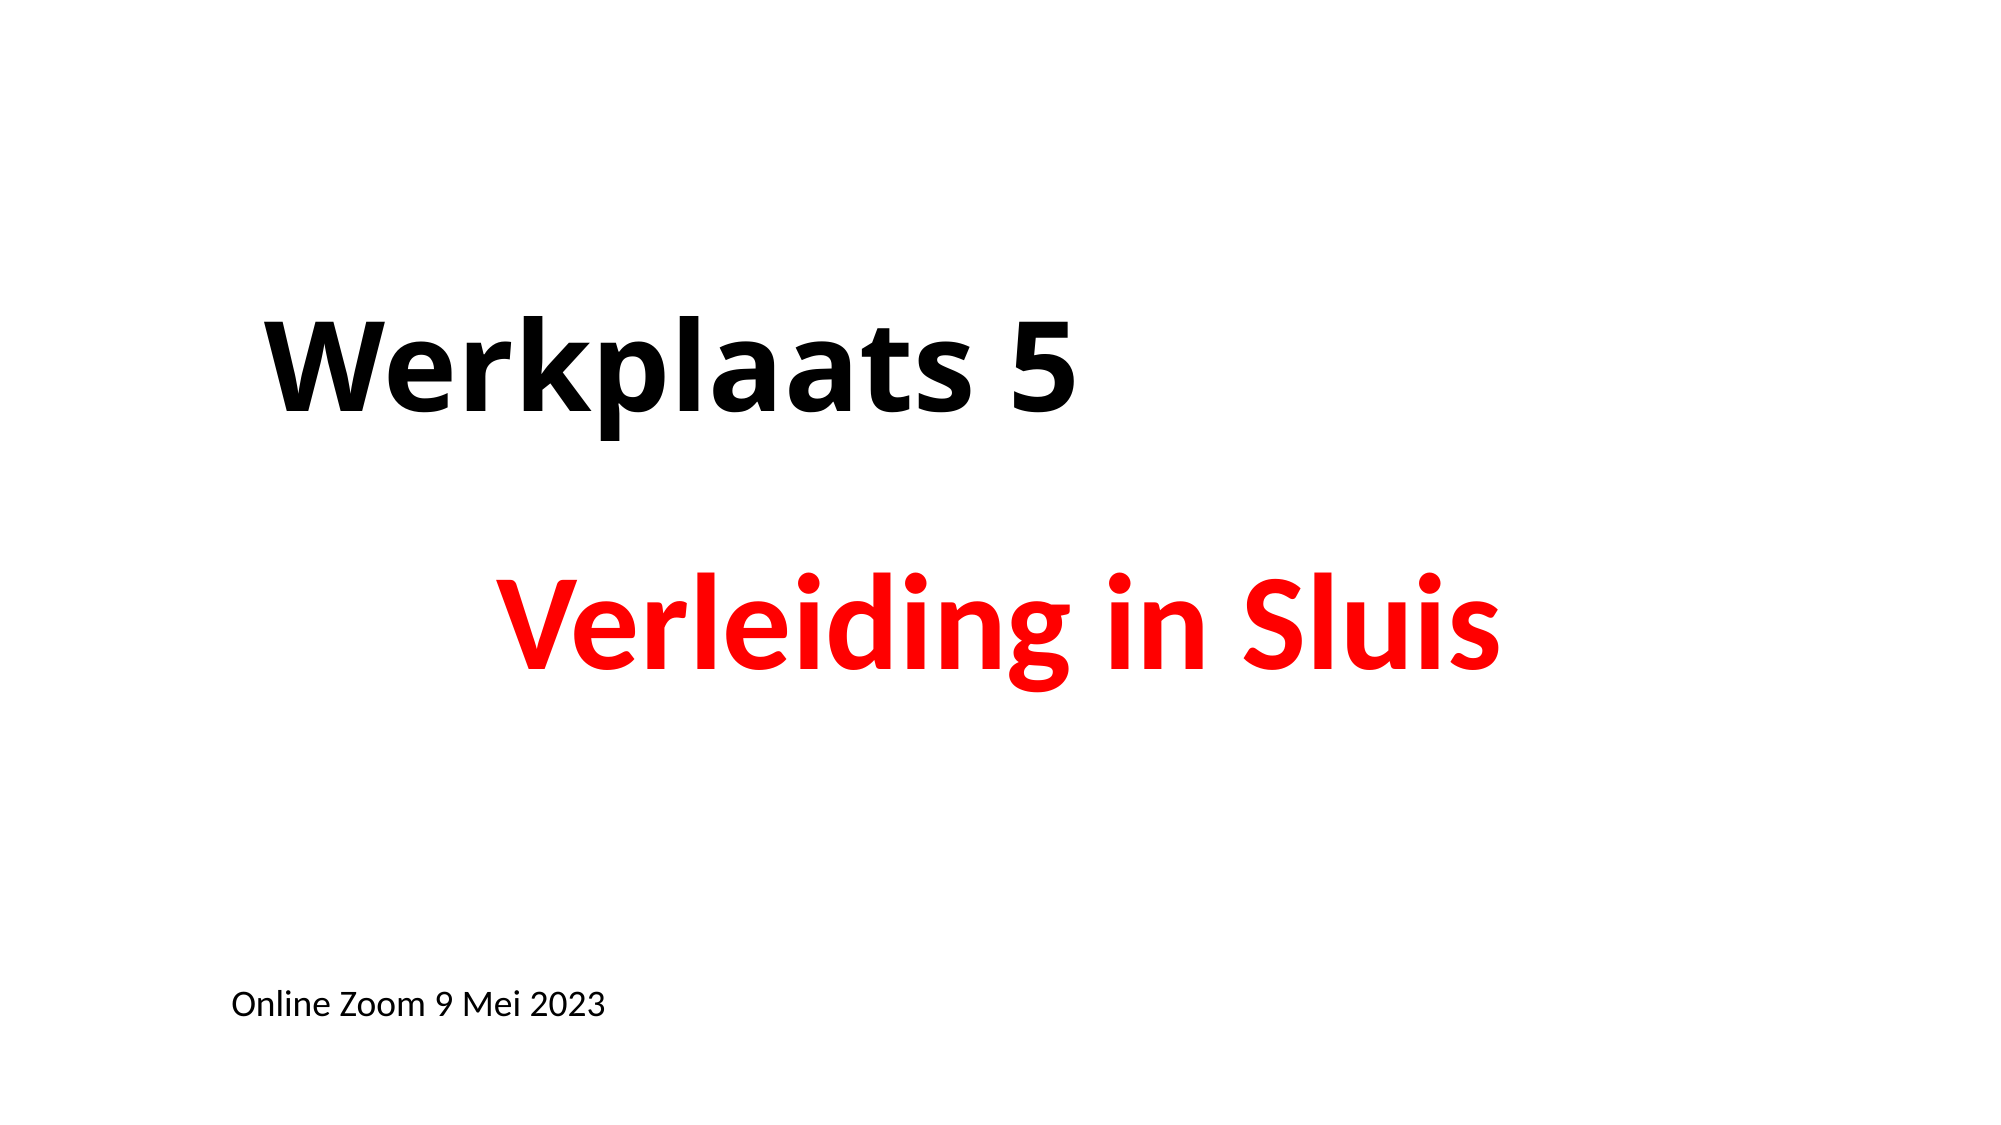

# Werkplaats 5
Verleiding in Sluis
Online Zoom 9 Mei 2023